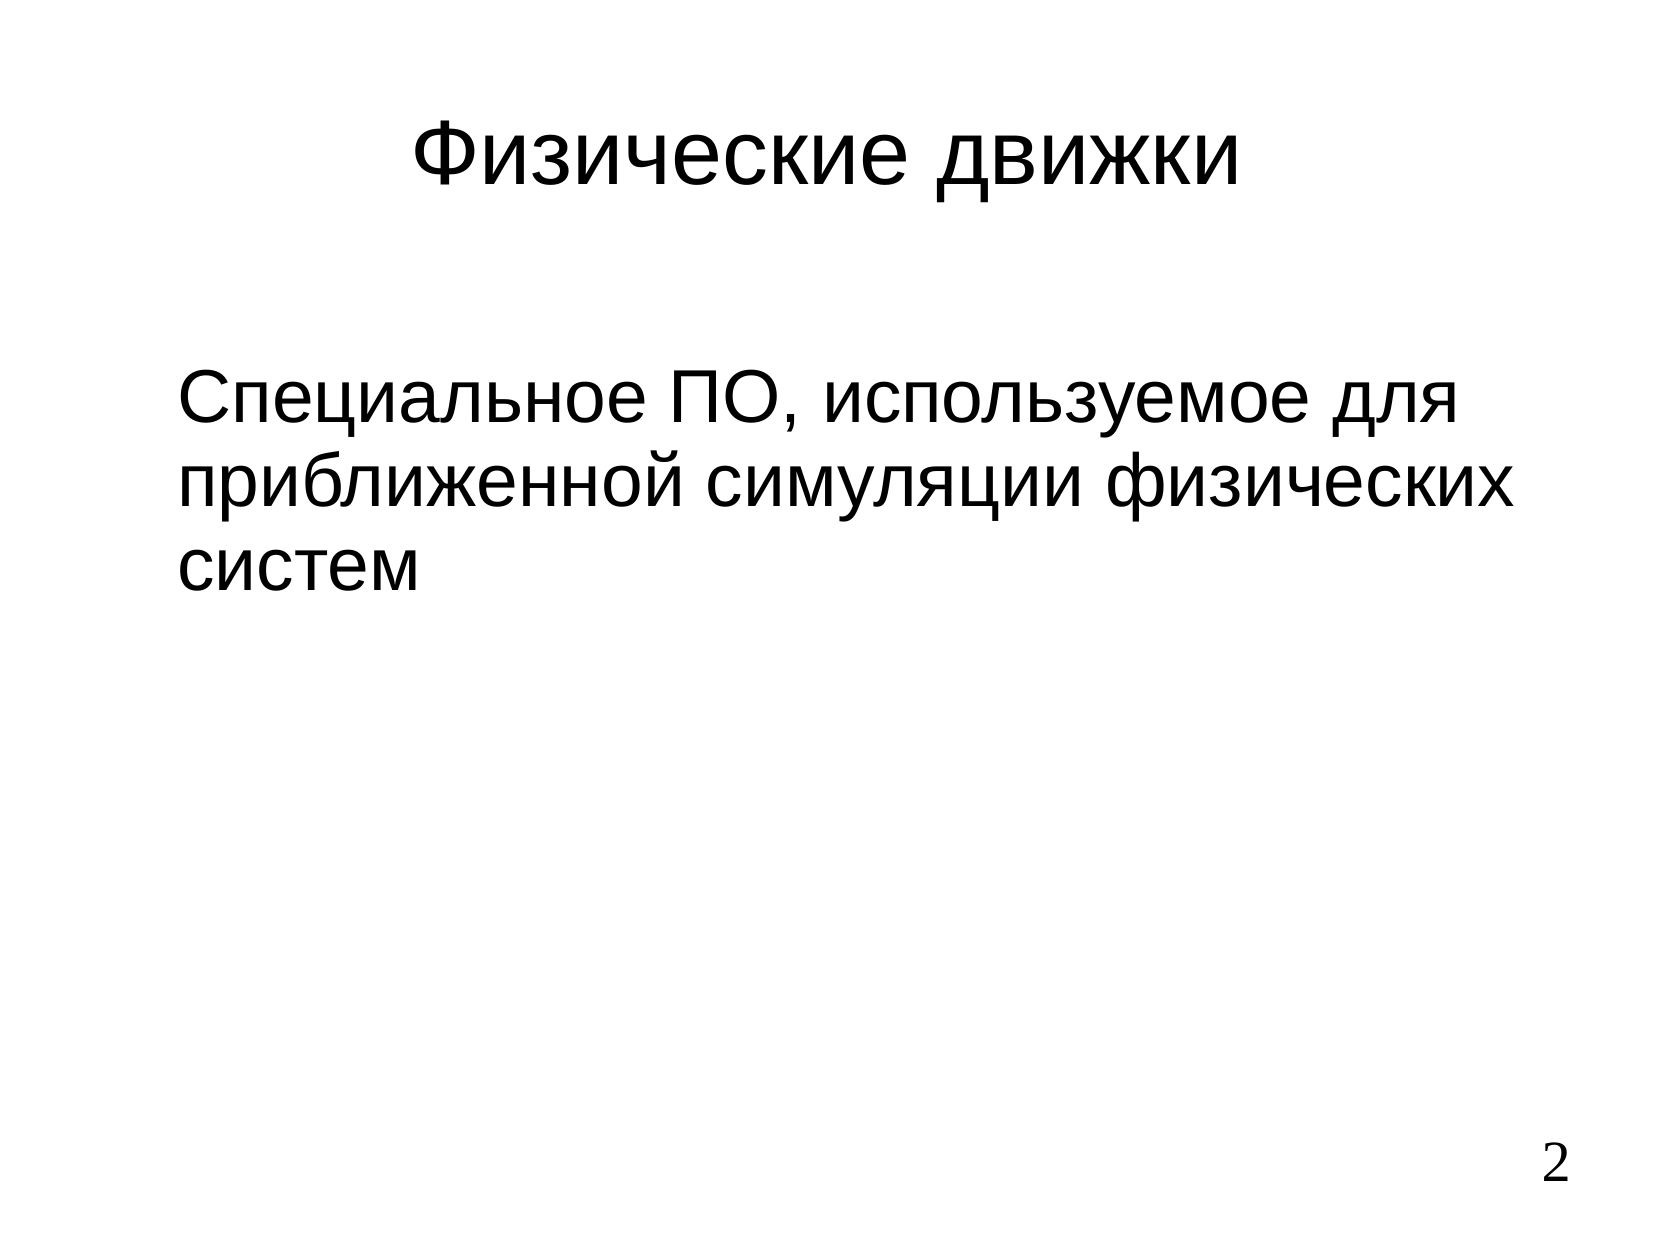

# Физические движки
Специальное ПО, используемое для приближенной симуляции физических систем
2